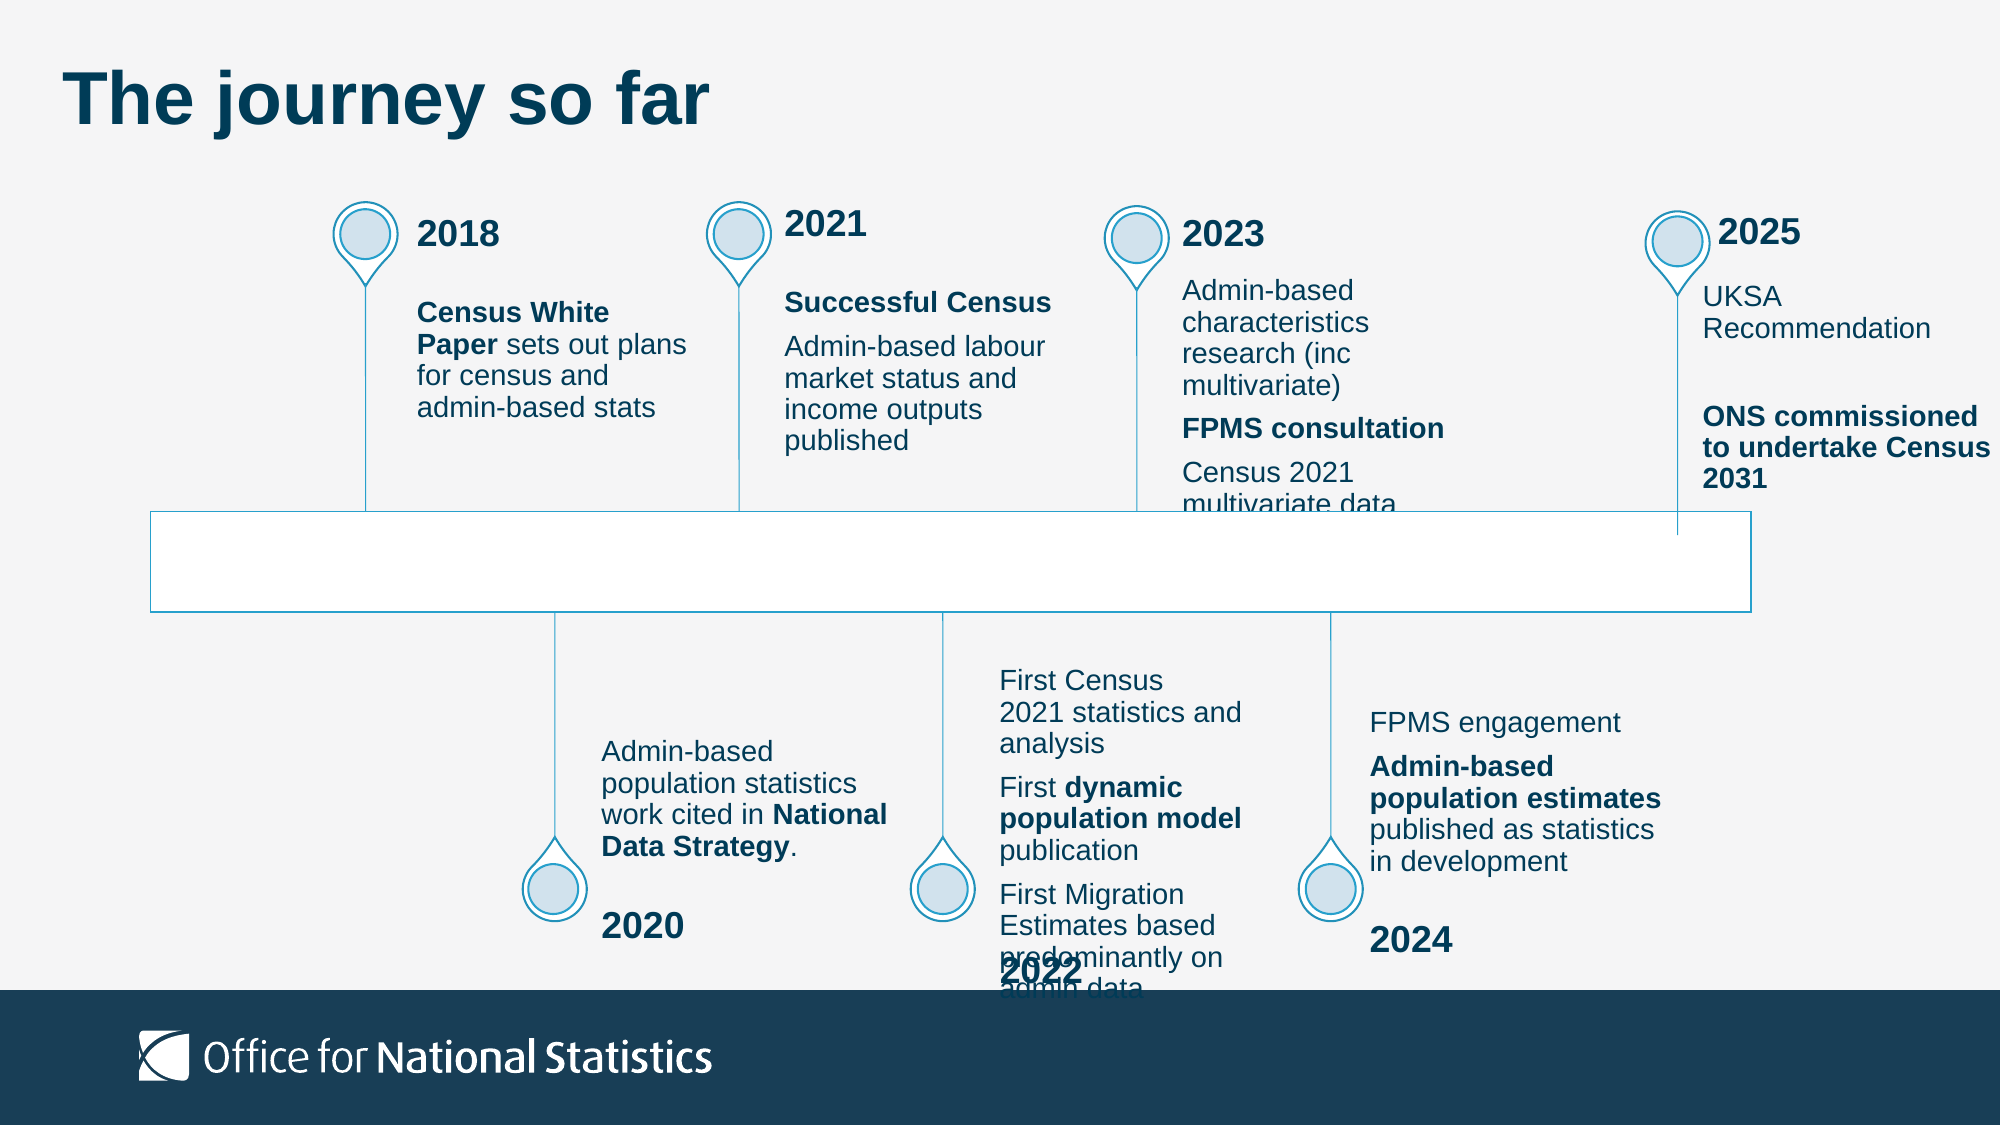

# The journey so far
2021
2023
2018
Admin-based characteristics research (inc multivariate)
FPMS consultation
Census 2021 multivariate data
Successful Census
Admin-based labour market status and income outputs published
Census White Paper sets out plans for census and admin-based stats
Admin-based population statistics work cited in National Data Strategy.
FPMS engagement
Admin-based population estimates published as statistics in development
First Census 2021 statistics and analysis
First dynamic population model publication
First Migration Estimates based predominantly on admin data
2020
2024
2022
2025
UKSA Recommendation
ONS commissioned to undertake Census 2031